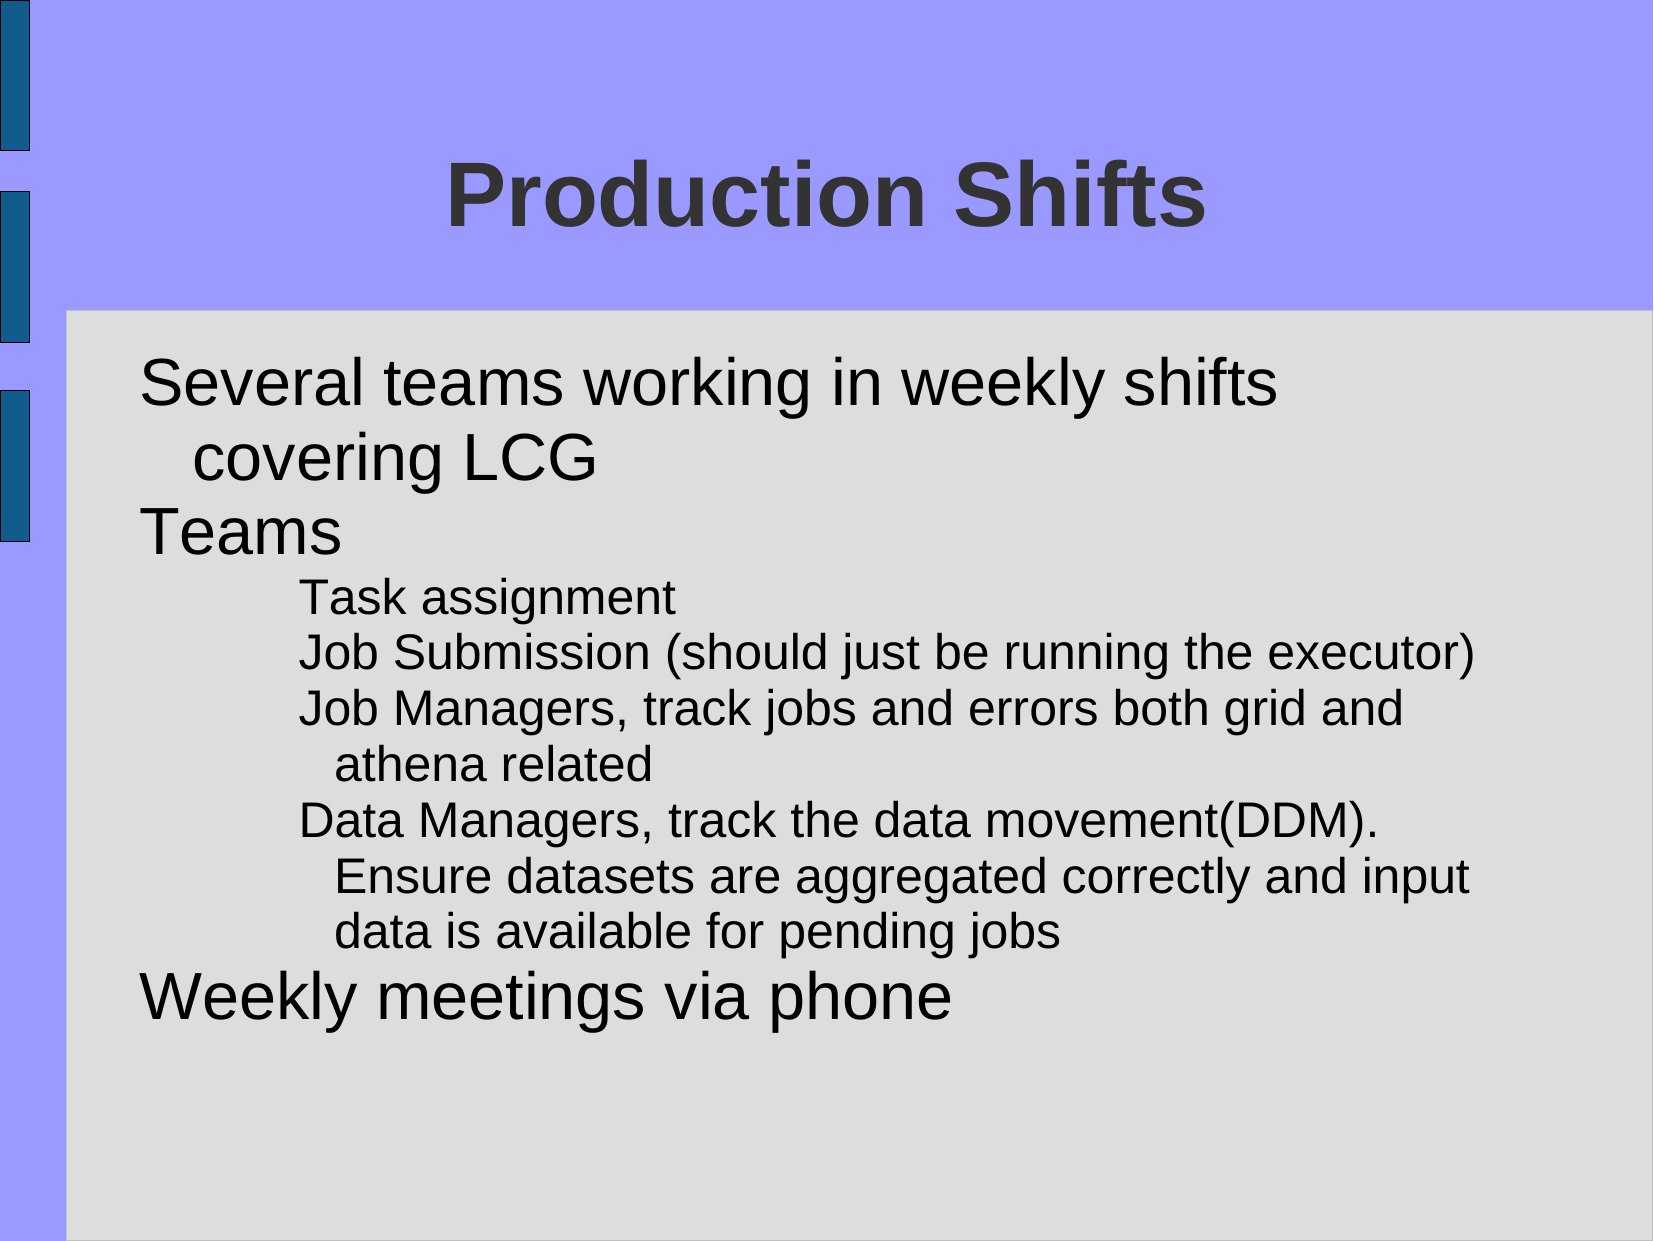

# Production Shifts
Several teams working in weekly shifts covering LCG
Teams
Task assignment
Job Submission (should just be running the executor)
Job Managers, track jobs and errors both grid and athena related
Data Managers, track the data movement(DDM). Ensure datasets are aggregated correctly and input data is available for pending jobs
Weekly meetings via phone